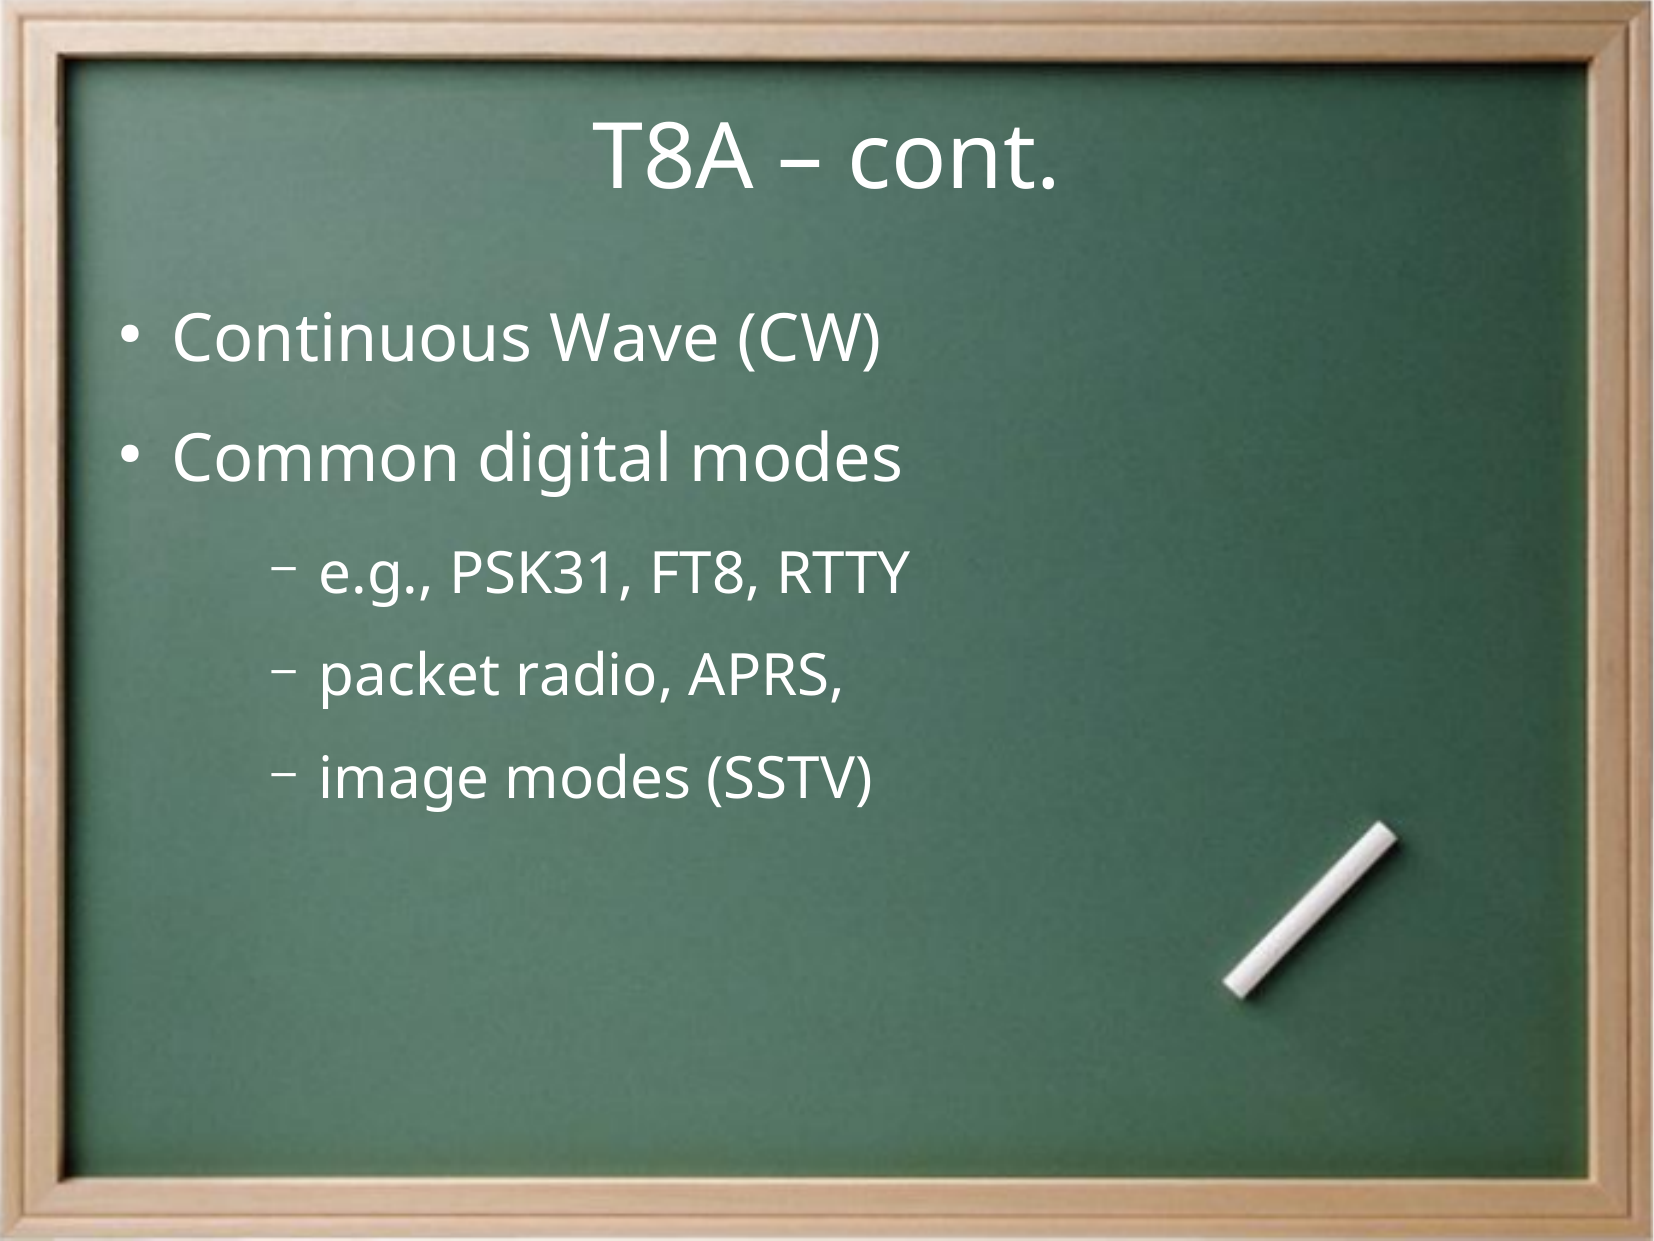

# T8A – cont.
Continuous Wave (CW)
Common digital modes
e.g., PSK31, FT8, RTTY
packet radio, APRS,
image modes (SSTV)